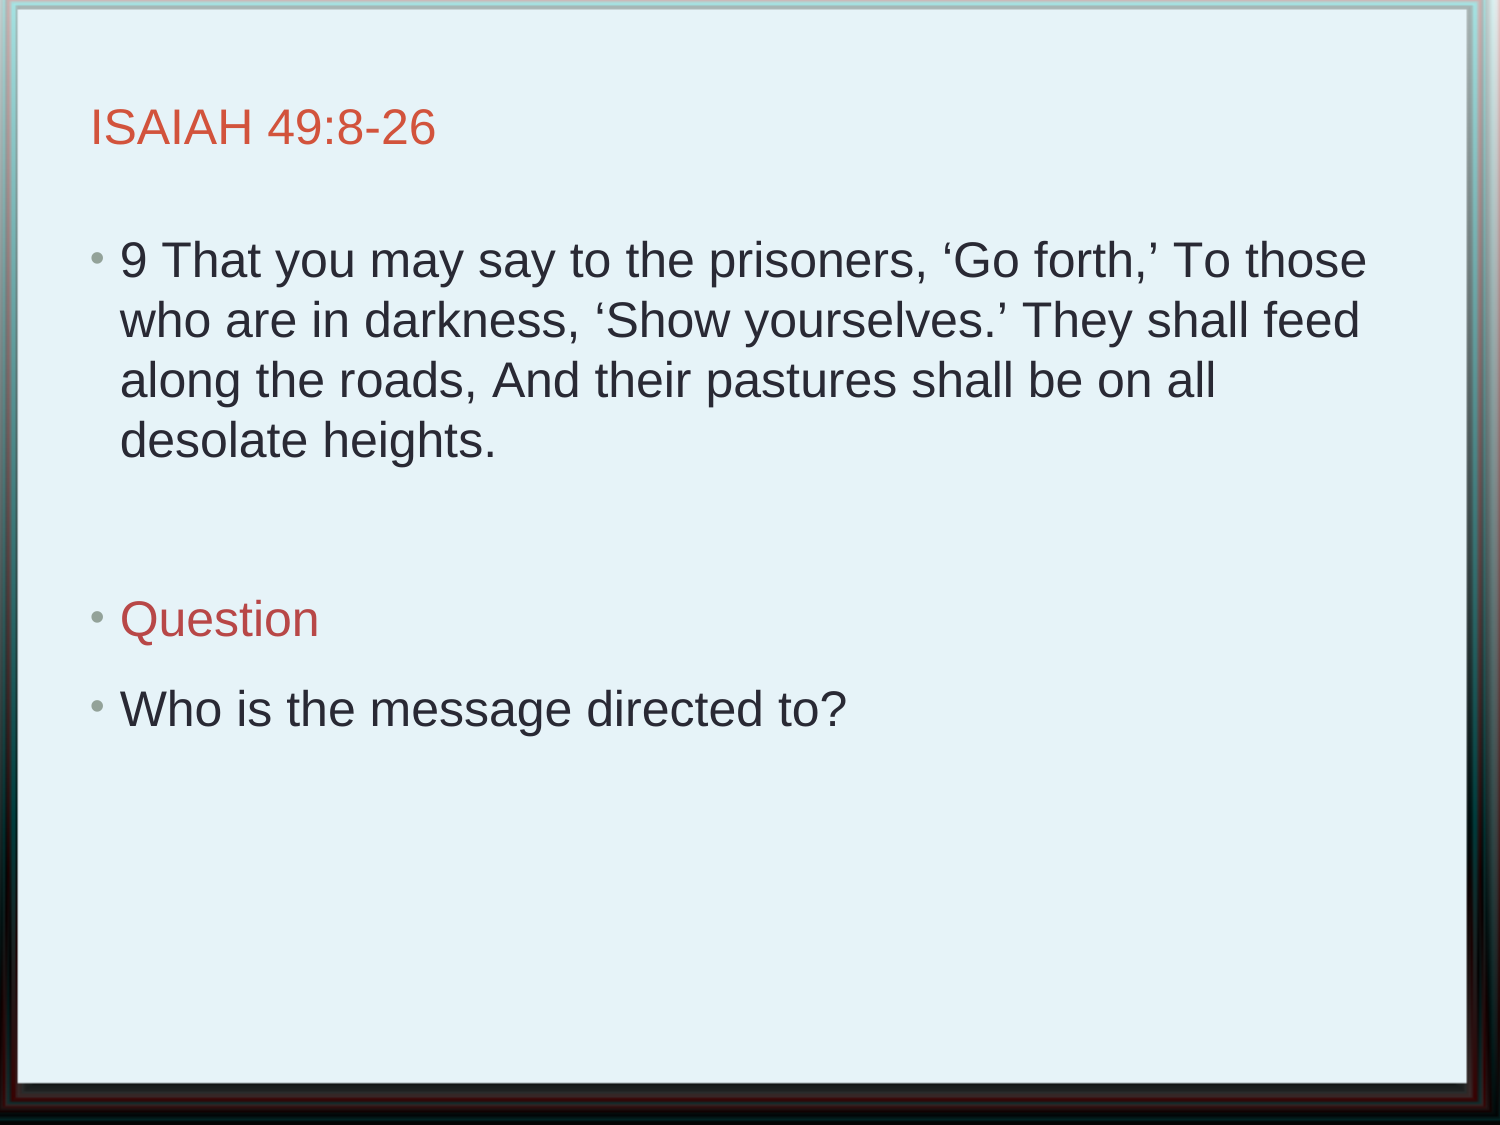

# ISAIAH 49:8-26
9 That you may say to the prisoners, ‘Go forth,’ To those who are in darkness, ‘Show yourselves.’ They shall feed along the roads, And their pastures shall be on all desolate heights.
Question
Who is the message directed to?